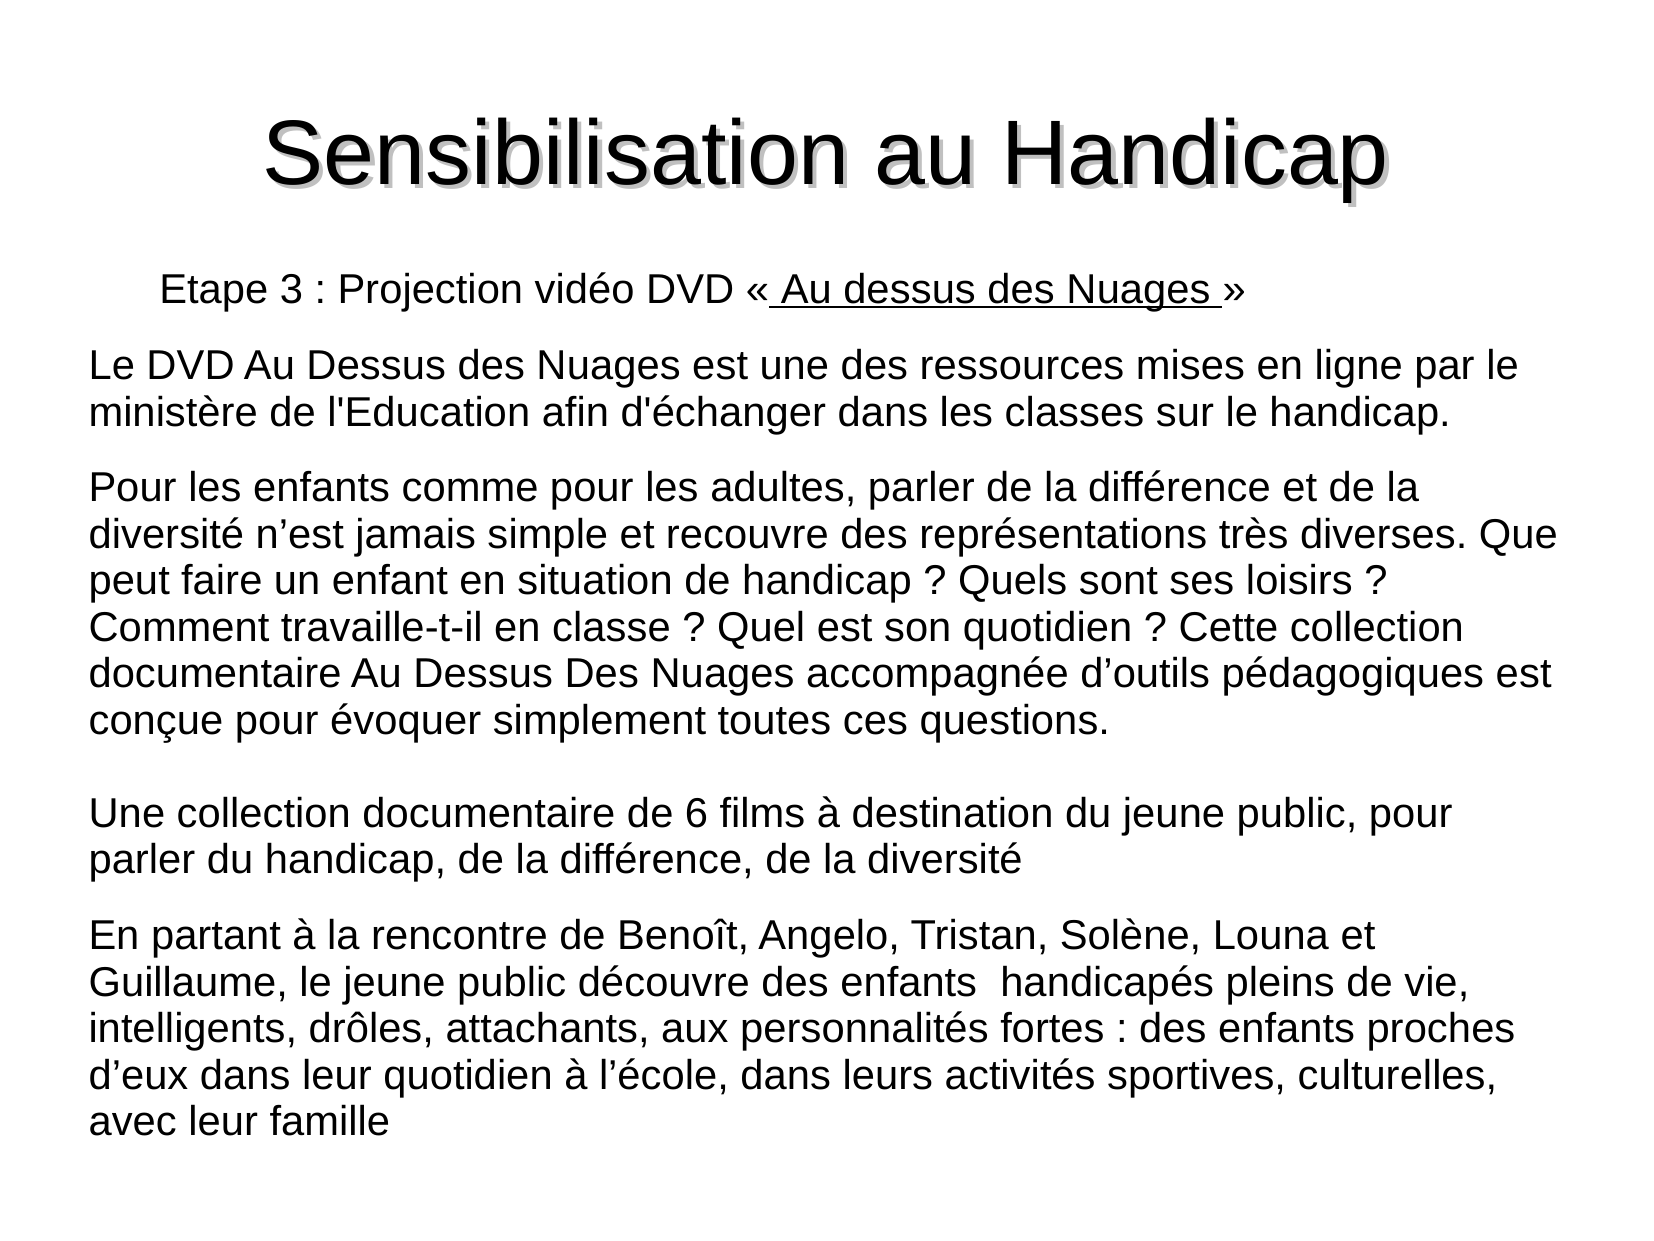

# Sensibilisation au Handicap
Etape 3 : Projection vidéo DVD « Au dessus des Nuages »
Le DVD Au Dessus des Nuages est une des ressources mises en ligne par le ministère de l'Education afin d'échanger dans les classes sur le handicap.
Pour les enfants comme pour les adultes, parler de la différence et de la diversité n’est jamais simple et recouvre des représentations très diverses. Que peut faire un enfant en situation de handicap ? Quels sont ses loisirs ? Comment travaille-t-il en classe ? Quel est son quotidien ? Cette collection documentaire Au Dessus Des Nuages accompagnée d’outils pédagogiques est conçue pour évoquer simplement toutes ces questions.
Une collection documentaire de 6 films à destination du jeune public, pour parler du handicap, de la différence, de la diversité
En partant à la rencontre de Benoît, Angelo, Tristan, Solène, Louna et Guillaume, le jeune public découvre des enfants  handicapés pleins de vie, intelligents, drôles, attachants, aux personnalités fortes : des enfants proches d’eux dans leur quotidien à l’école, dans leurs activités sportives, culturelles, avec leur famille